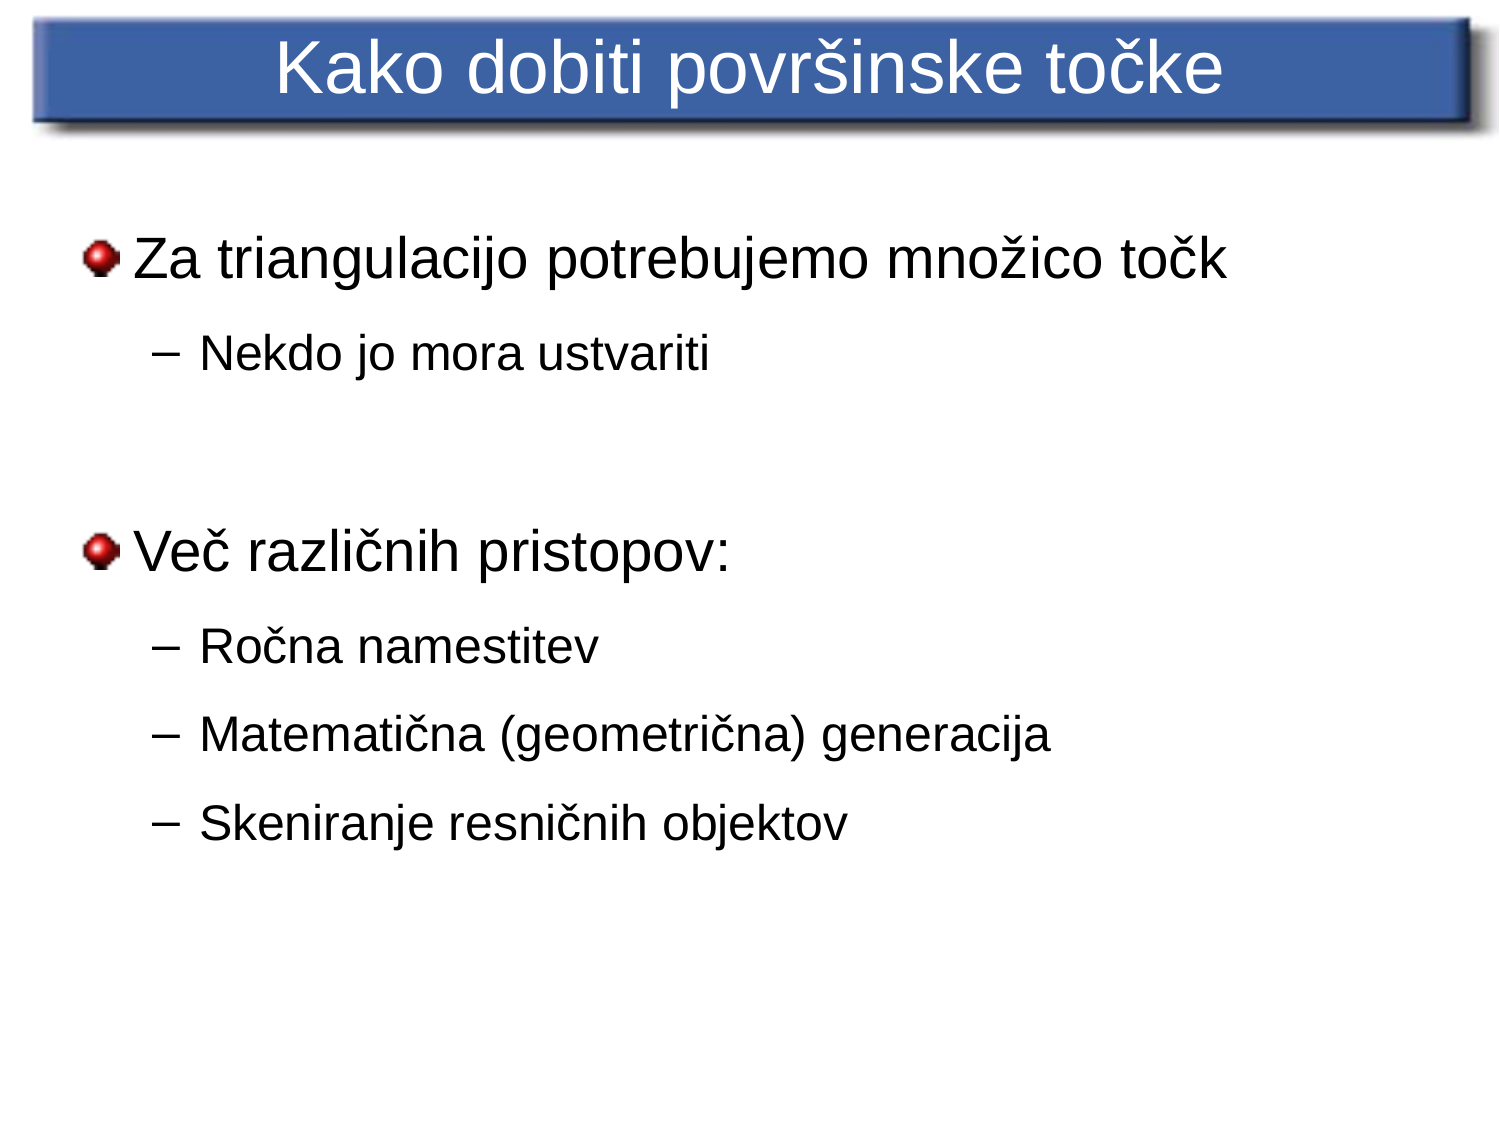

# Kako dobiti površinske točke
Za triangulacijo potrebujemo množico točk
Nekdo jo mora ustvariti
Več različnih pristopov:
Ročna namestitev
Matematična (geometrična) generacija
Skeniranje resničnih objektov